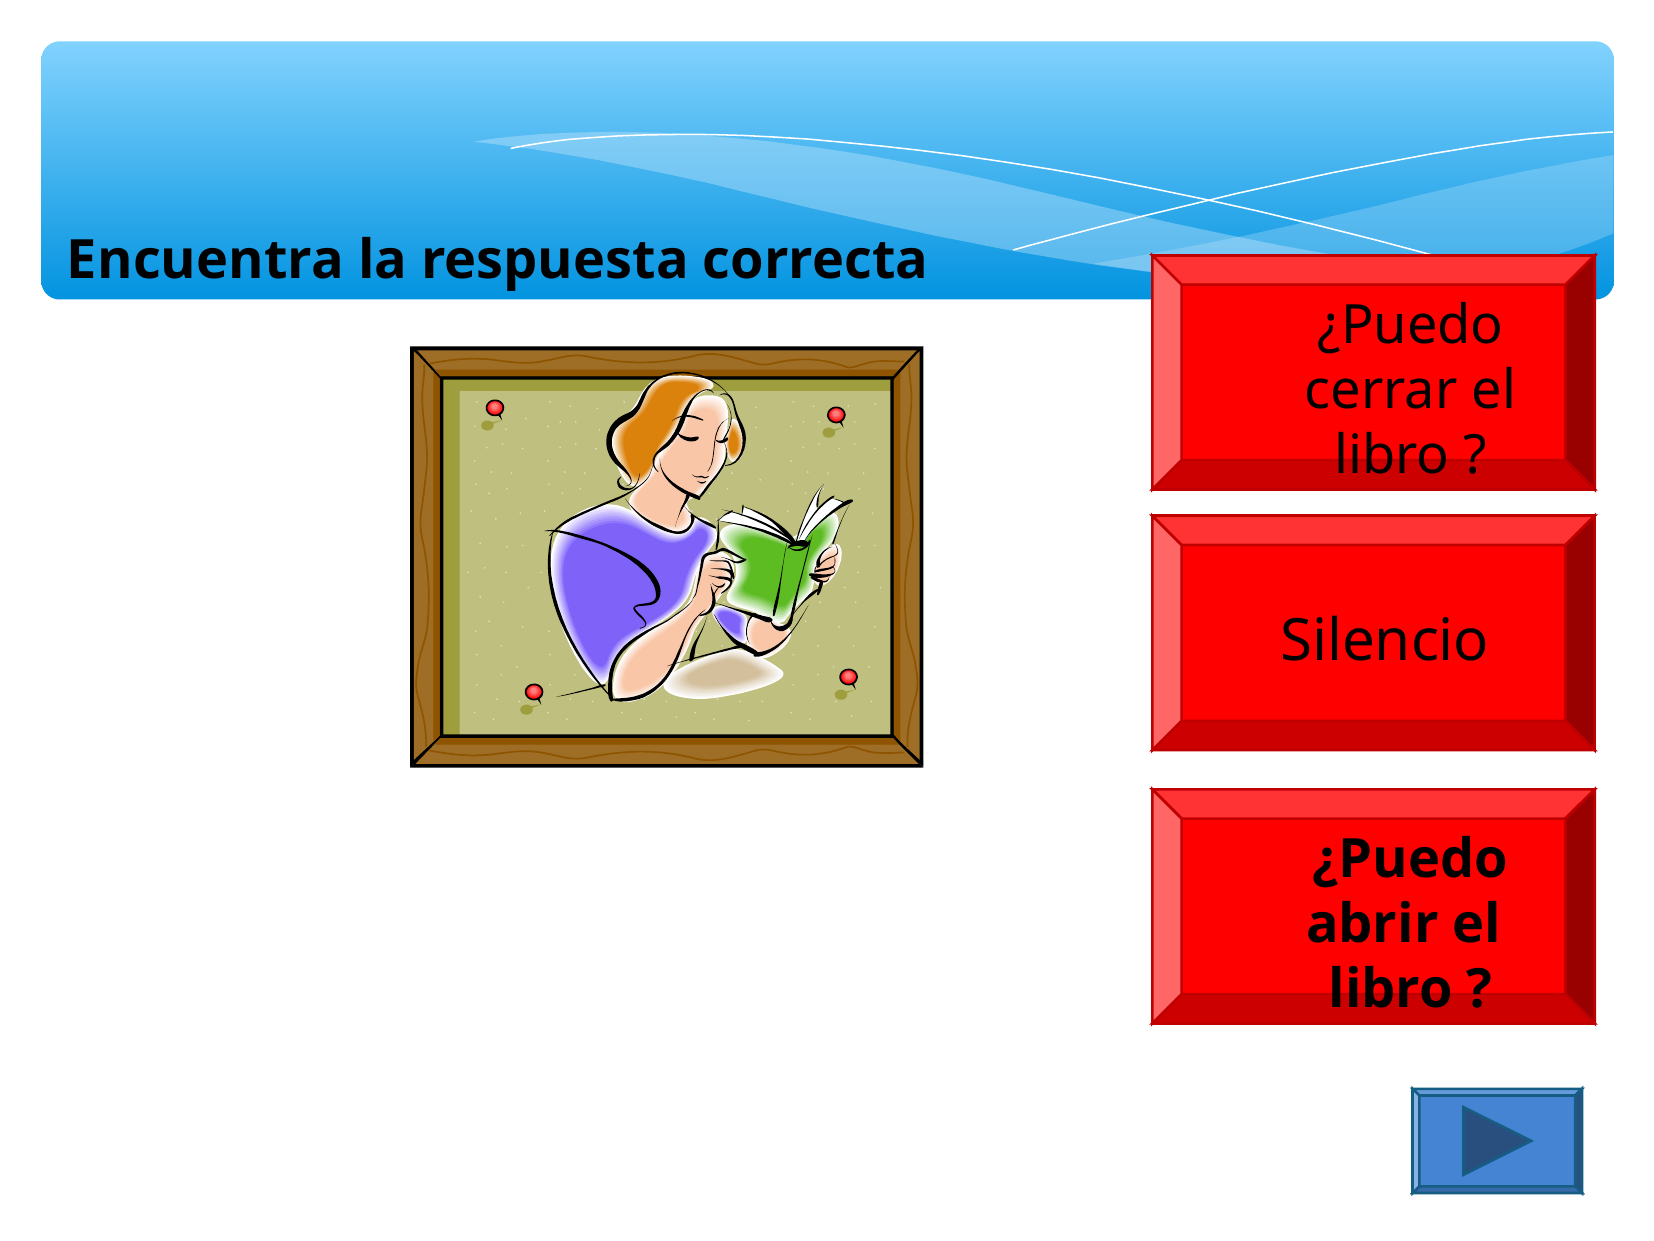

Encuentra la respuesta correcta
¿Puedo cerrar el libro ?
Silencio
¿Puedo abrir el
libro ?